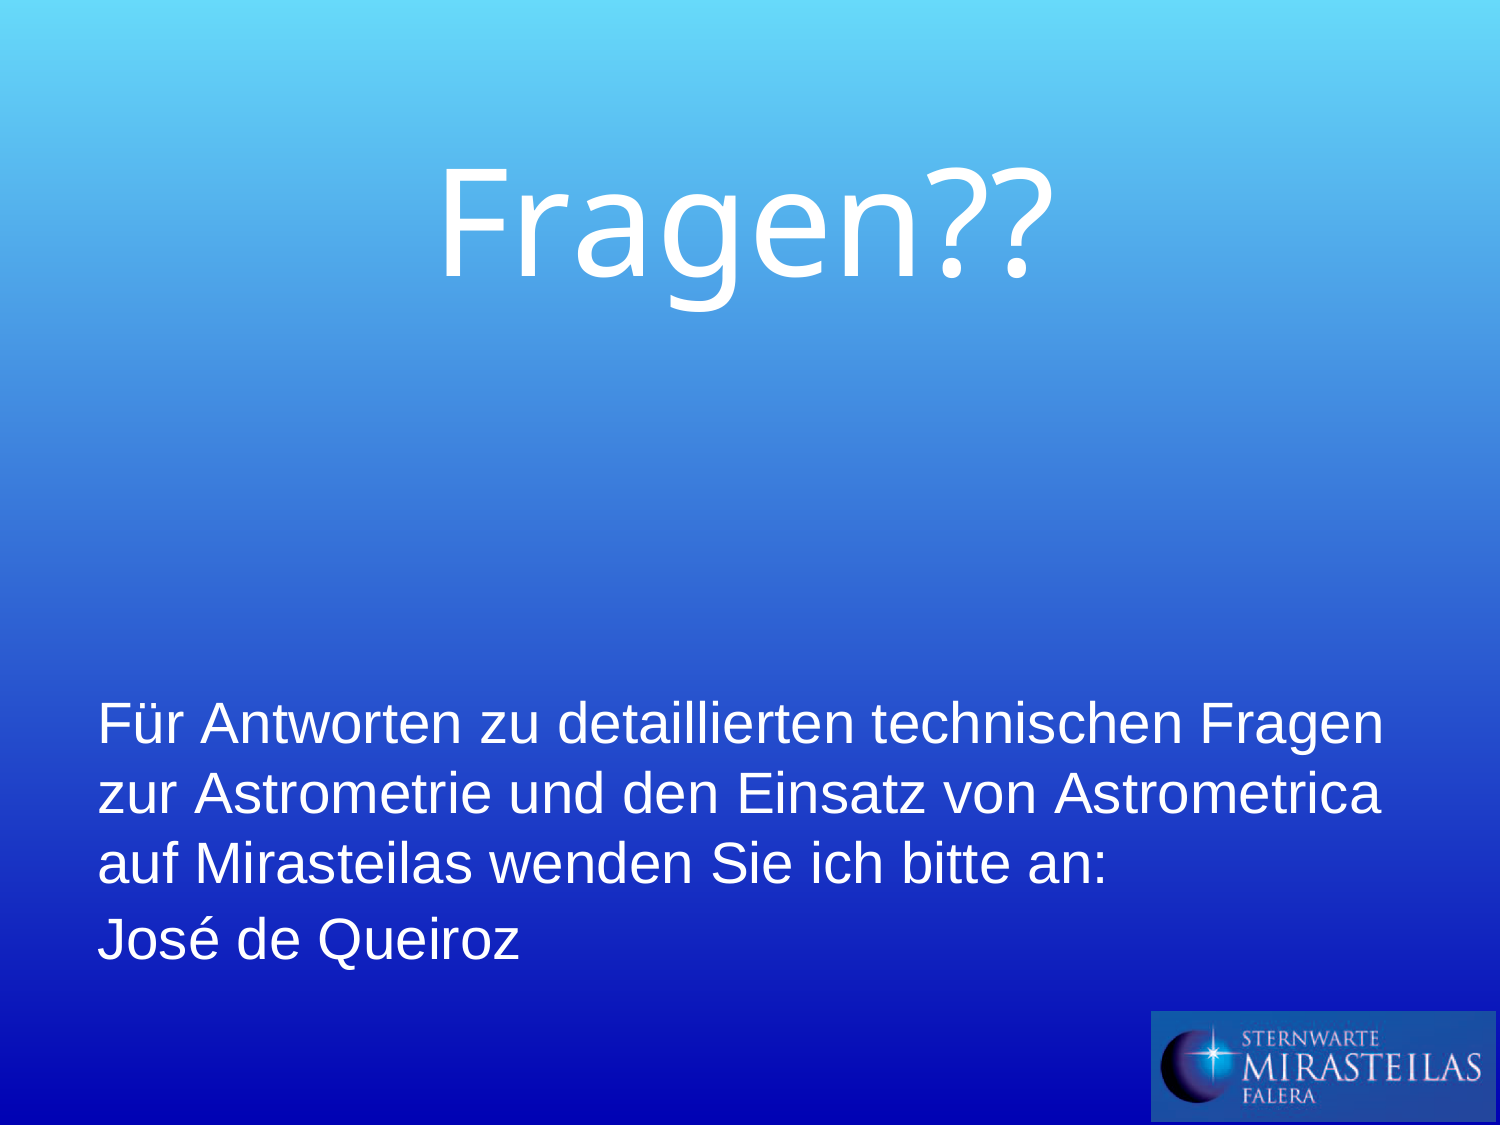

Fragen??
Für Antworten zu detaillierten technischen Fragen zur Astrometrie und den Einsatz von Astrometrica auf Mirasteilas wenden Sie ich bitte an:
José de Queiroz